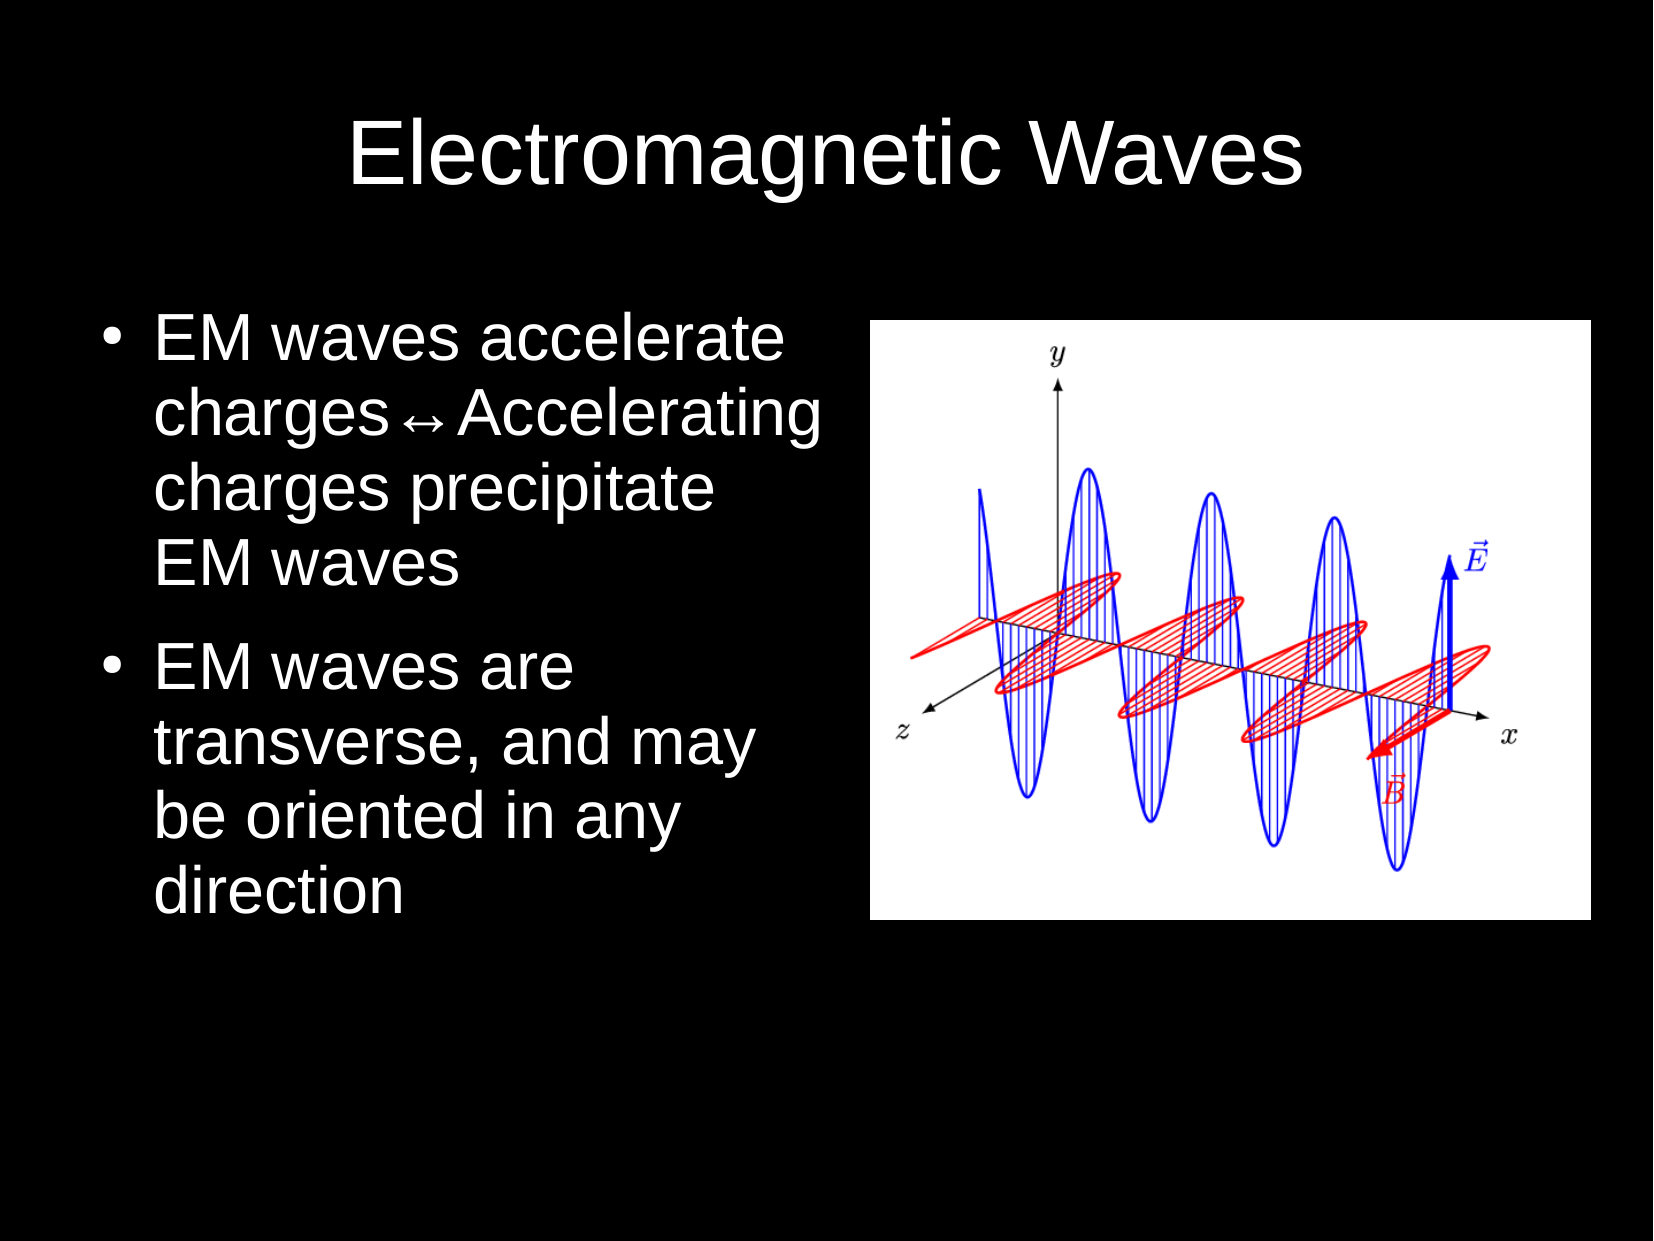

# Electromagnetic Waves
EM waves accelerate charges↔Accelerating charges precipitate EM waves
EM waves are transverse, and may be oriented in any direction